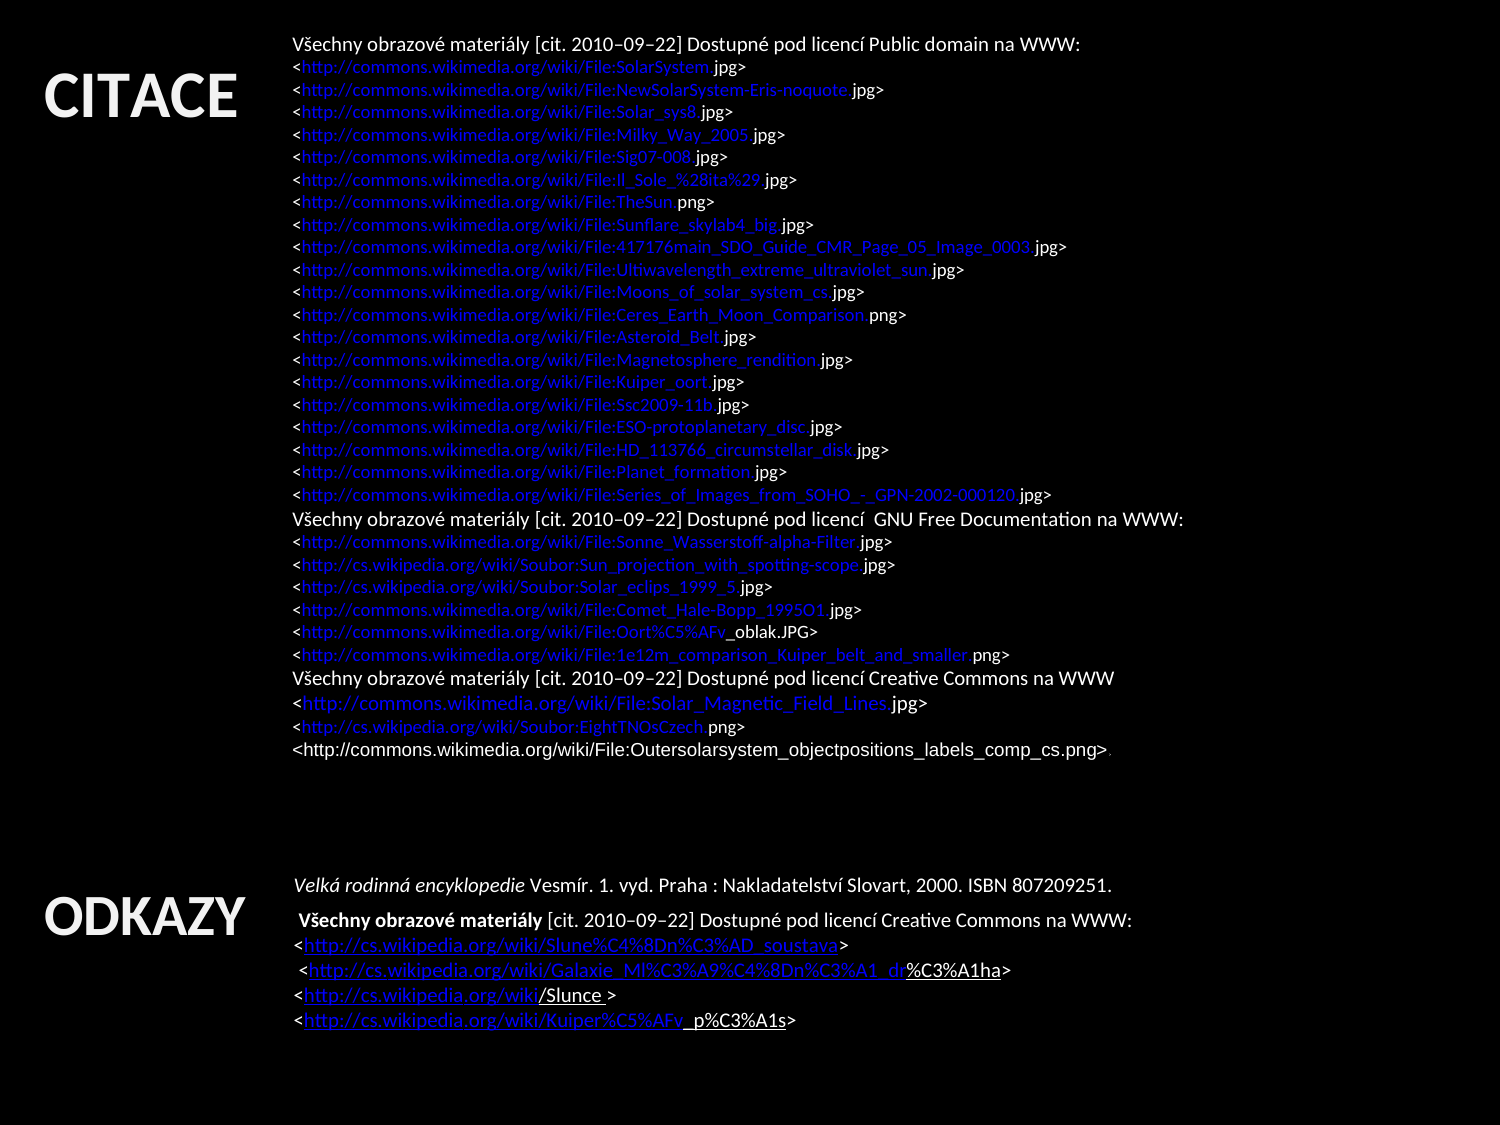

Všechny obrazové materiály [cit. 2010–09–22] Dostupné pod licencí Public domain na WWW:
<http://commons.wikimedia.org/wiki/File:SolarSystem.jpg>
<http://commons.wikimedia.org/wiki/File:NewSolarSystem-Eris-noquote.jpg>
<http://commons.wikimedia.org/wiki/File:Solar_sys8.jpg>
<http://commons.wikimedia.org/wiki/File:Milky_Way_2005.jpg>
<http://commons.wikimedia.org/wiki/File:Sig07-008.jpg>
<http://commons.wikimedia.org/wiki/File:Il_Sole_%28ita%29.jpg>
<http://commons.wikimedia.org/wiki/File:TheSun.png>
<http://commons.wikimedia.org/wiki/File:Sunflare_skylab4_big.jpg>
<http://commons.wikimedia.org/wiki/File:417176main_SDO_Guide_CMR_Page_05_Image_0003.jpg>
<http://commons.wikimedia.org/wiki/File:Ultiwavelength_extreme_ultraviolet_sun.jpg>
<http://commons.wikimedia.org/wiki/File:Moons_of_solar_system_cs.jpg>
<http://commons.wikimedia.org/wiki/File:Ceres_Earth_Moon_Comparison.png>
<http://commons.wikimedia.org/wiki/File:Asteroid_Belt.jpg>
<http://commons.wikimedia.org/wiki/File:Magnetosphere_rendition.jpg>
<http://commons.wikimedia.org/wiki/File:Kuiper_oort.jpg>
<http://commons.wikimedia.org/wiki/File:Ssc2009-11b.jpg>
<http://commons.wikimedia.org/wiki/File:ESO-protoplanetary_disc.jpg>
<http://commons.wikimedia.org/wiki/File:HD_113766_circumstellar_disk.jpg>
<http://commons.wikimedia.org/wiki/File:Planet_formation.jpg>
<http://commons.wikimedia.org/wiki/File:Series_of_Images_from_SOHO_-_GPN-2002-000120.jpg>
Všechny obrazové materiály [cit. 2010–09–22] Dostupné pod licencí GNU Free Documentation na WWW:
<http://commons.wikimedia.org/wiki/File:Sonne_Wasserstoff-alpha-Filter.jpg>
<http://cs.wikipedia.org/wiki/Soubor:Sun_projection_with_spotting-scope.jpg>
<http://cs.wikipedia.org/wiki/Soubor:Solar_eclips_1999_5.jpg>
<http://commons.wikimedia.org/wiki/File:Comet_Hale-Bopp_1995O1.jpg>
<http://commons.wikimedia.org/wiki/File:Oort%C5%AFv_oblak.JPG>
<http://commons.wikimedia.org/wiki/File:1e12m_comparison_Kuiper_belt_and_smaller.png>
Všechny obrazové materiály [cit. 2010–09–22] Dostupné pod licencí Creative Commons na WWW
<http://commons.wikimedia.org/wiki/File:Solar_Magnetic_Field_Lines.jpg>
<http://cs.wikipedia.org/wiki/Soubor:EightTNOsCzech.png>
<http://commons.wikimedia.org/wiki/File:Outersolarsystem_objectpositions_labels_comp_cs.png> >
CITACE
Velká rodinná encyklopedie Vesmír. 1. vyd. Praha : Nakladatelství Slovart, 2000. ISBN 807209251.
 Všechny obrazové materiály [cit. 2010–09–22] Dostupné pod licencí Creative Commons na WWW:
<http://cs.wikipedia.org/wiki/Slune%C4%8Dn%C3%AD_soustava>
 <http://cs.wikipedia.org/wiki/Galaxie_Ml%C3%A9%C4%8Dn%C3%A1_dr%C3%A1ha>
<http://cs.wikipedia.org/wiki/Slunce >
<http://cs.wikipedia.org/wiki/Kuiper%C5%AFv_p%C3%A1s>
ODKAZY